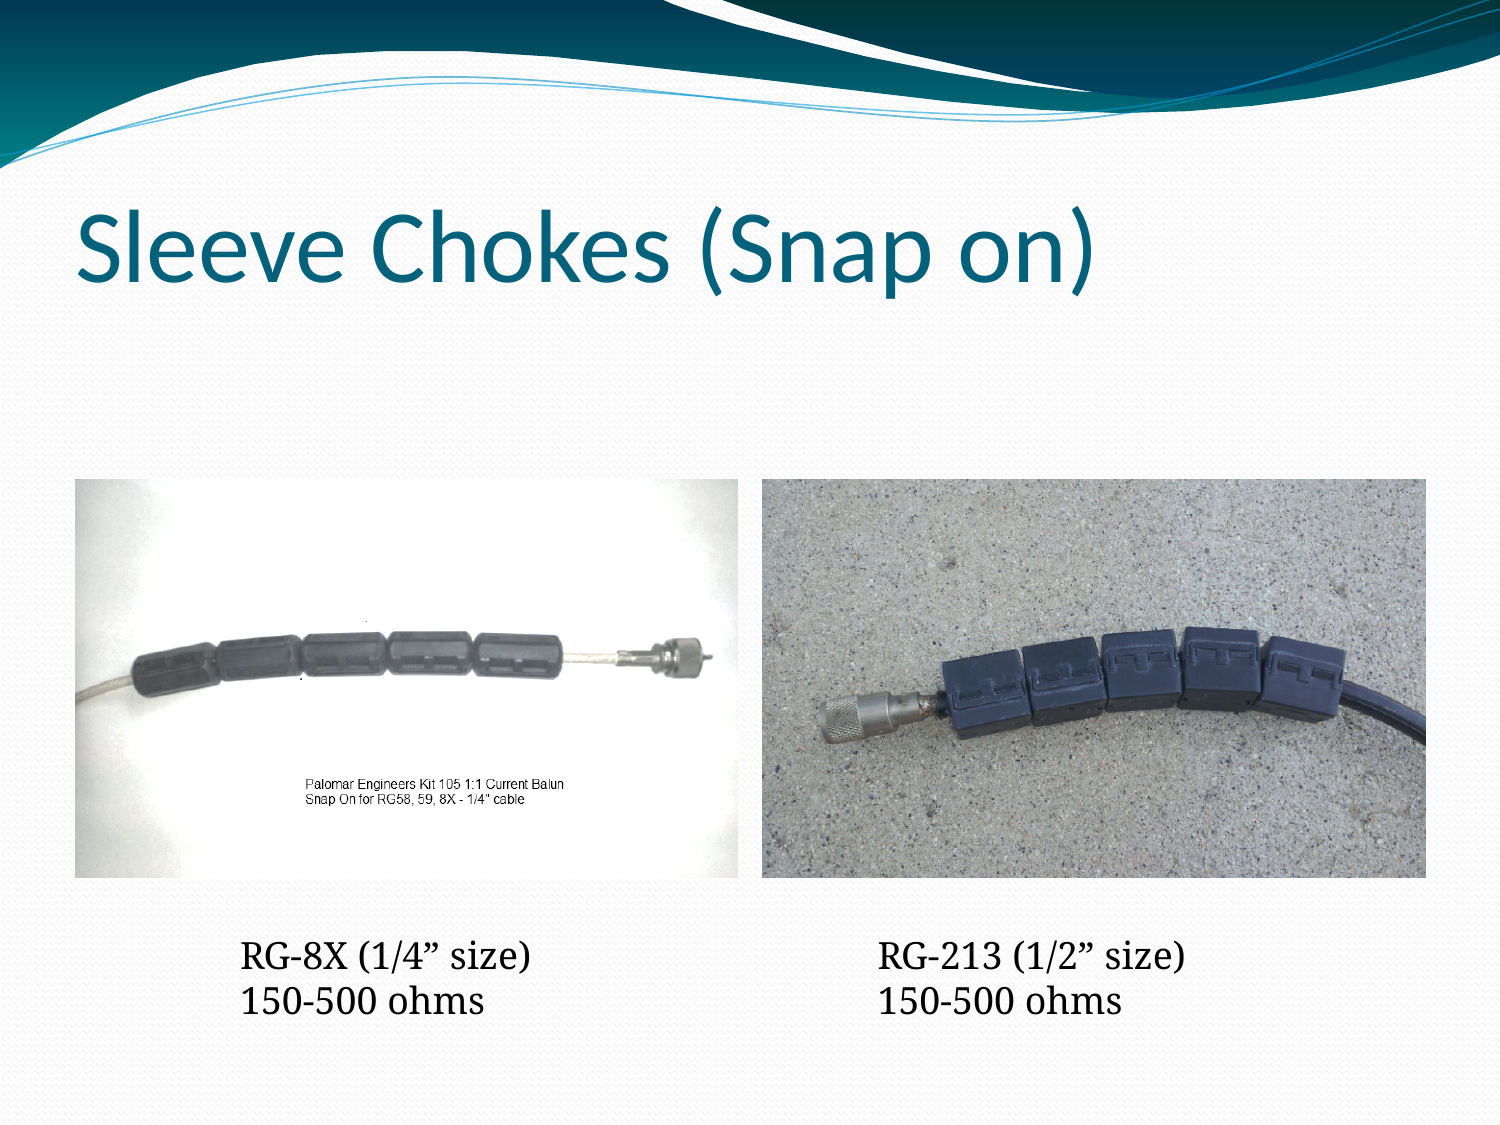

# Sleeve Chokes (Snap on)
RG-8X (1/4” size)
150-500 ohms
RG-213 (1/2” size)
150-500 ohms